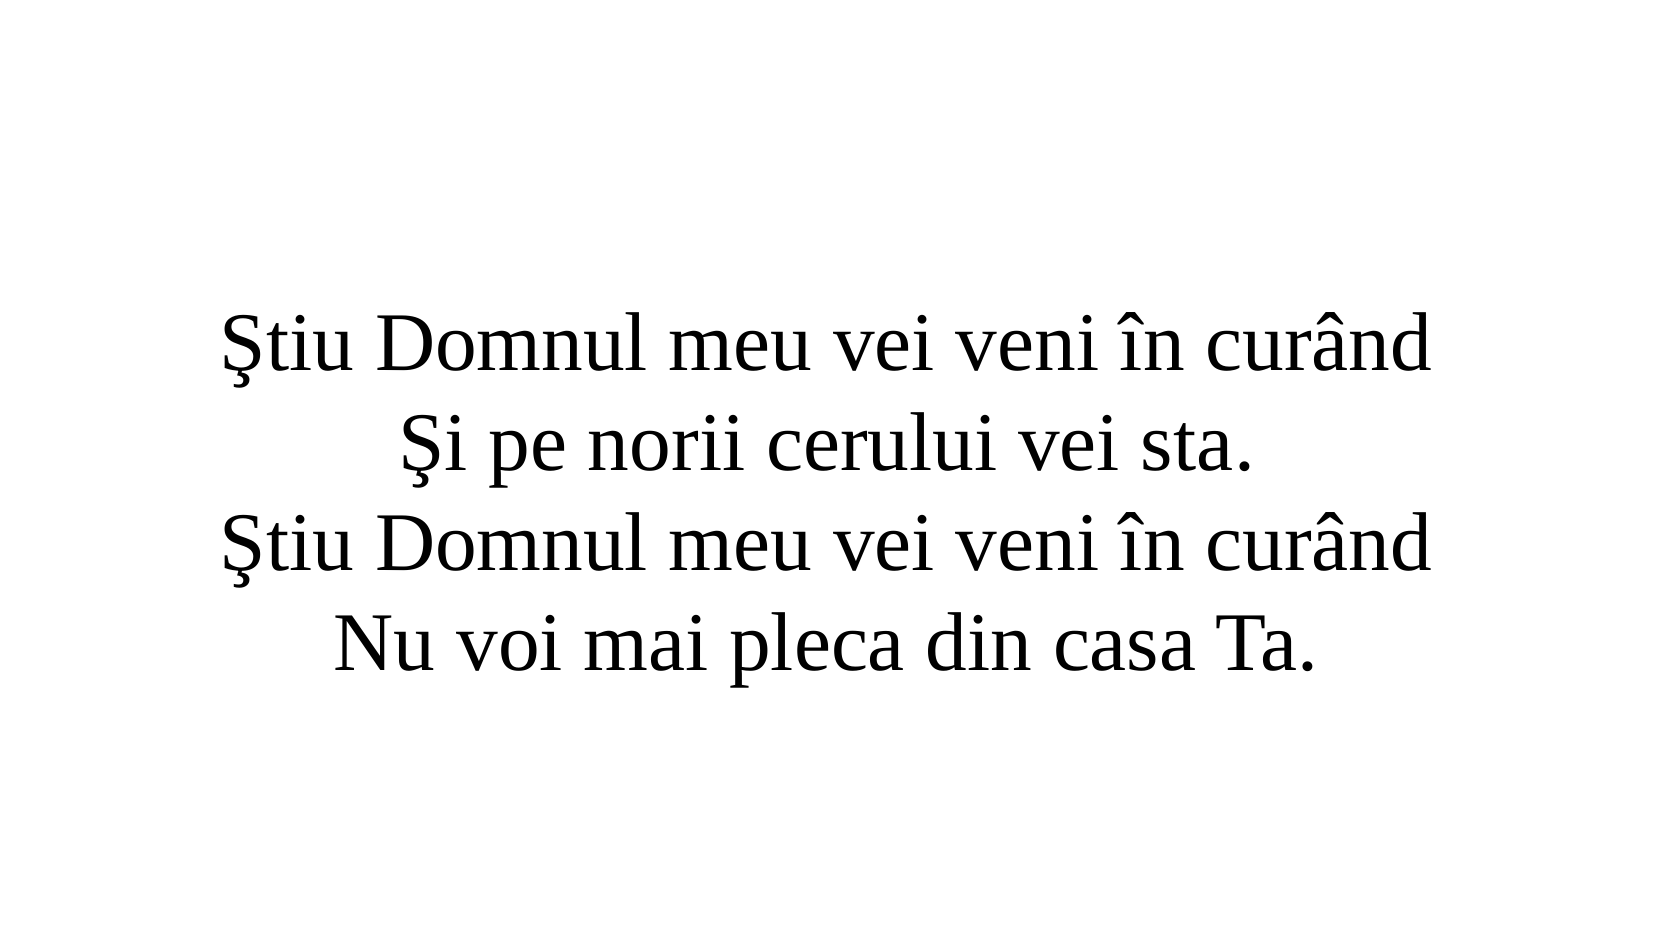

# Ştiu Domnul meu vei veni în curând
Şi pe norii cerului vei sta.
Ştiu Domnul meu vei veni în curând
Nu voi mai pleca din casa Ta.